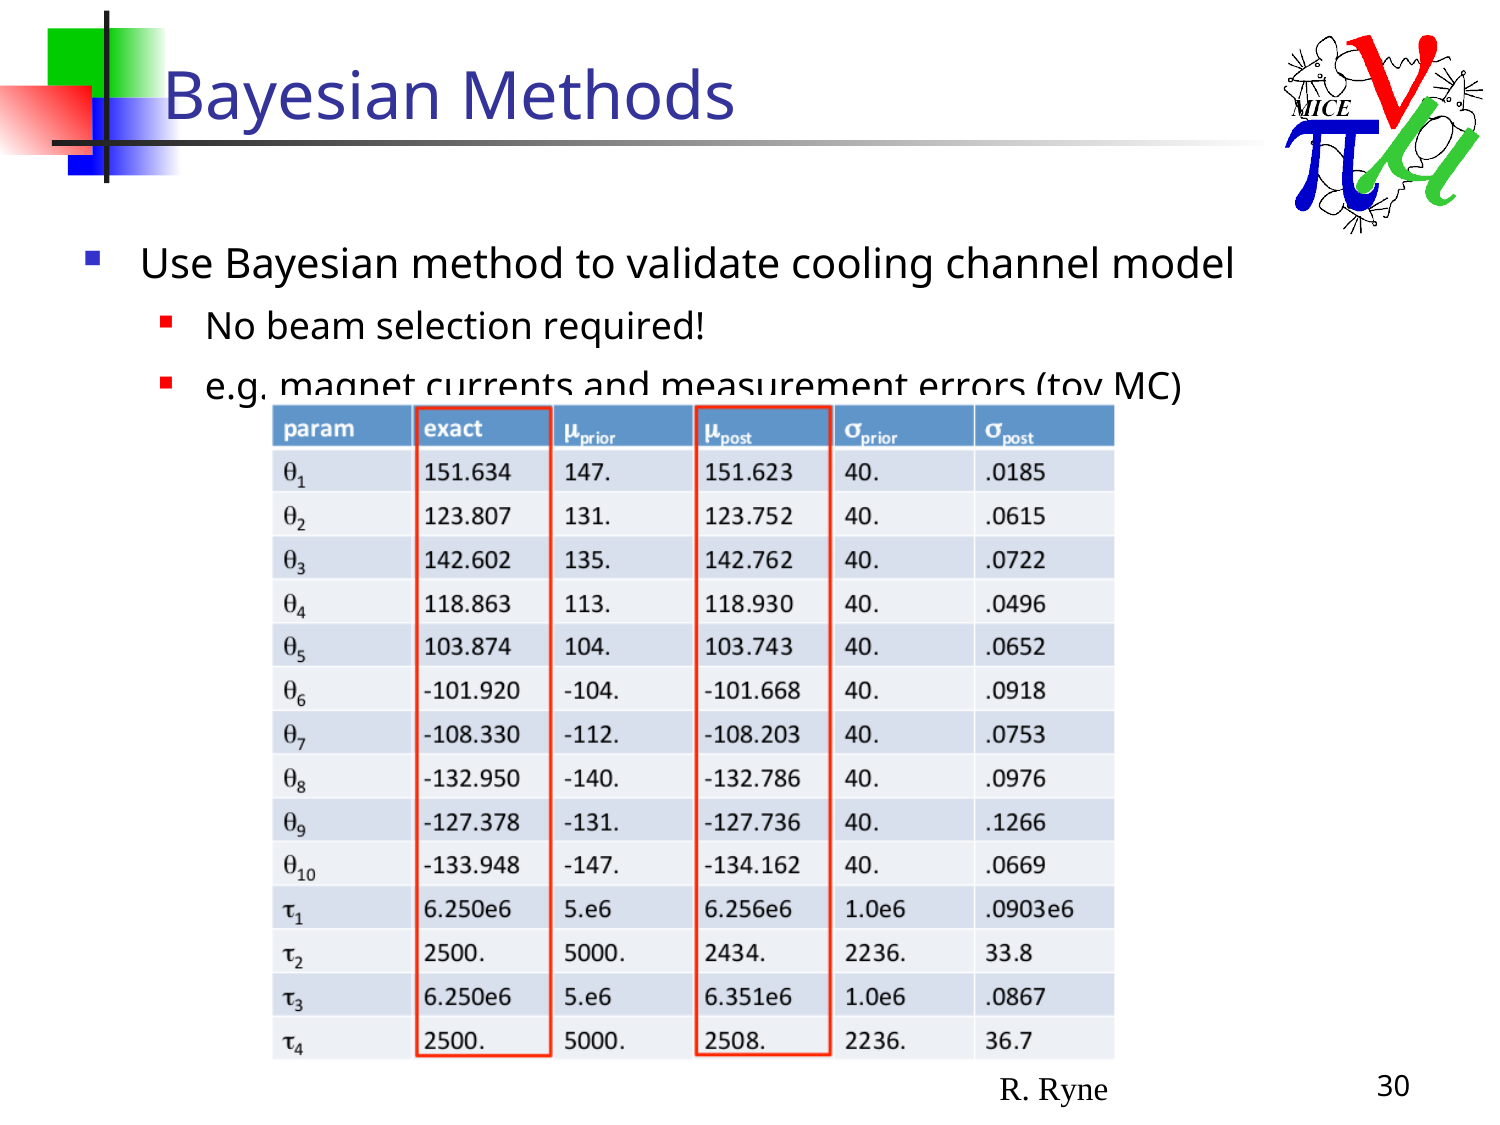

# Bayesian Methods
Use Bayesian method to validate cooling channel model
No beam selection required!
e.g. magnet currents and measurement errors (toy MC)
30
R. Ryne